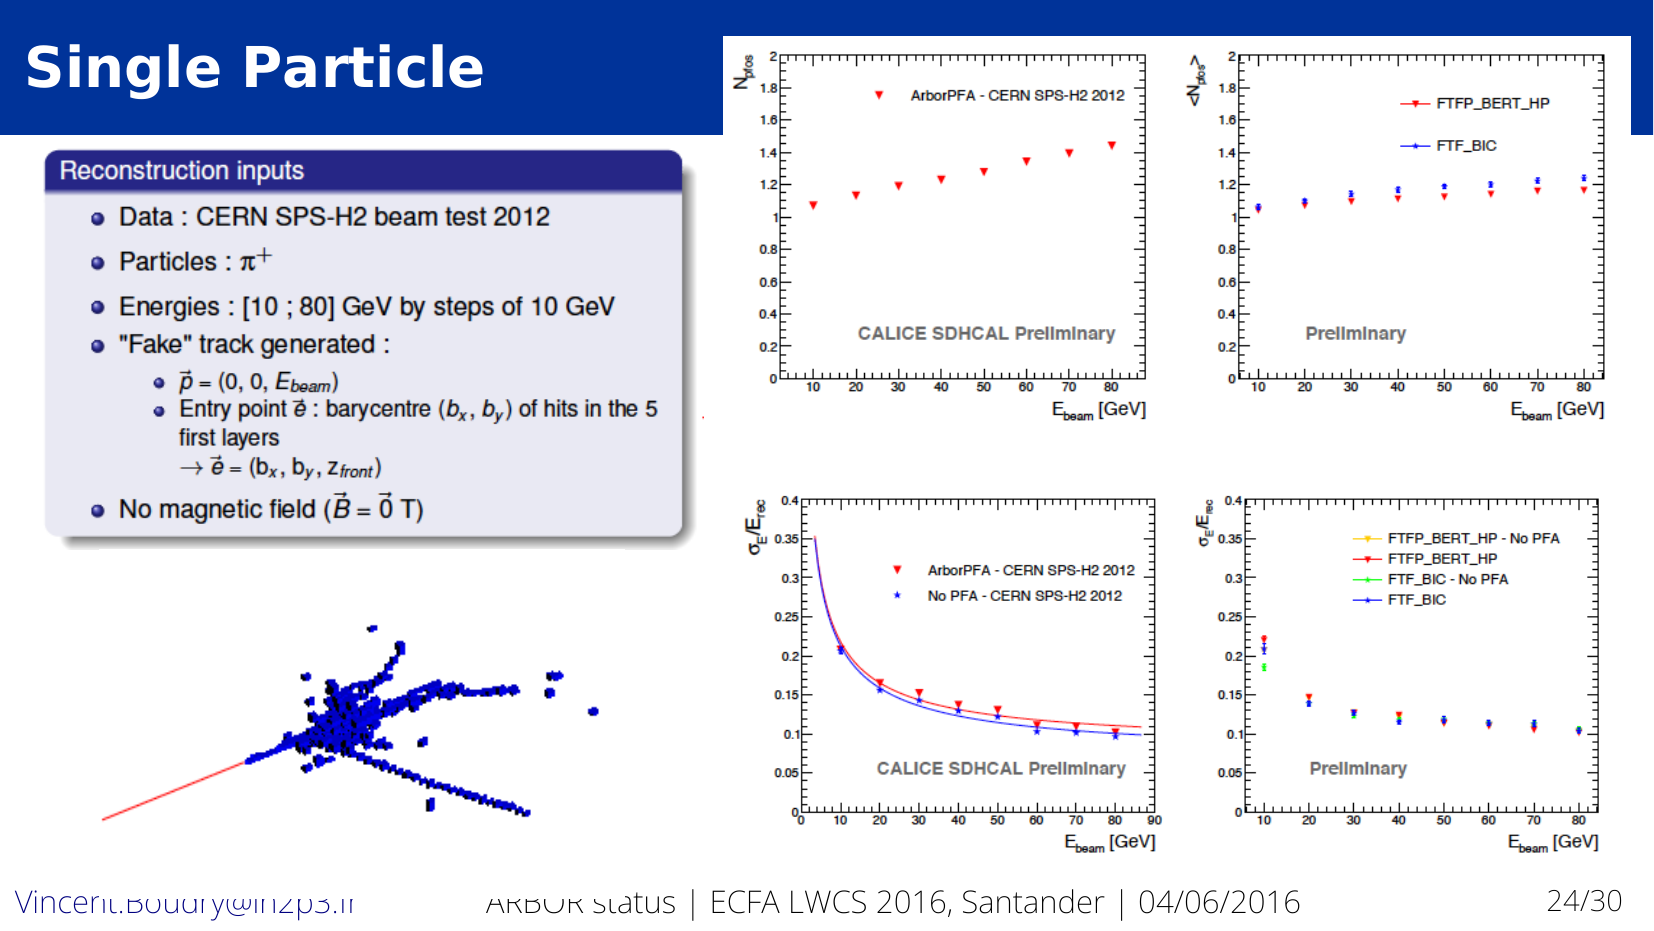

# Single Particle
ARBOR status | ECFA LWCS 2016, Santander | 04/06/2016
24